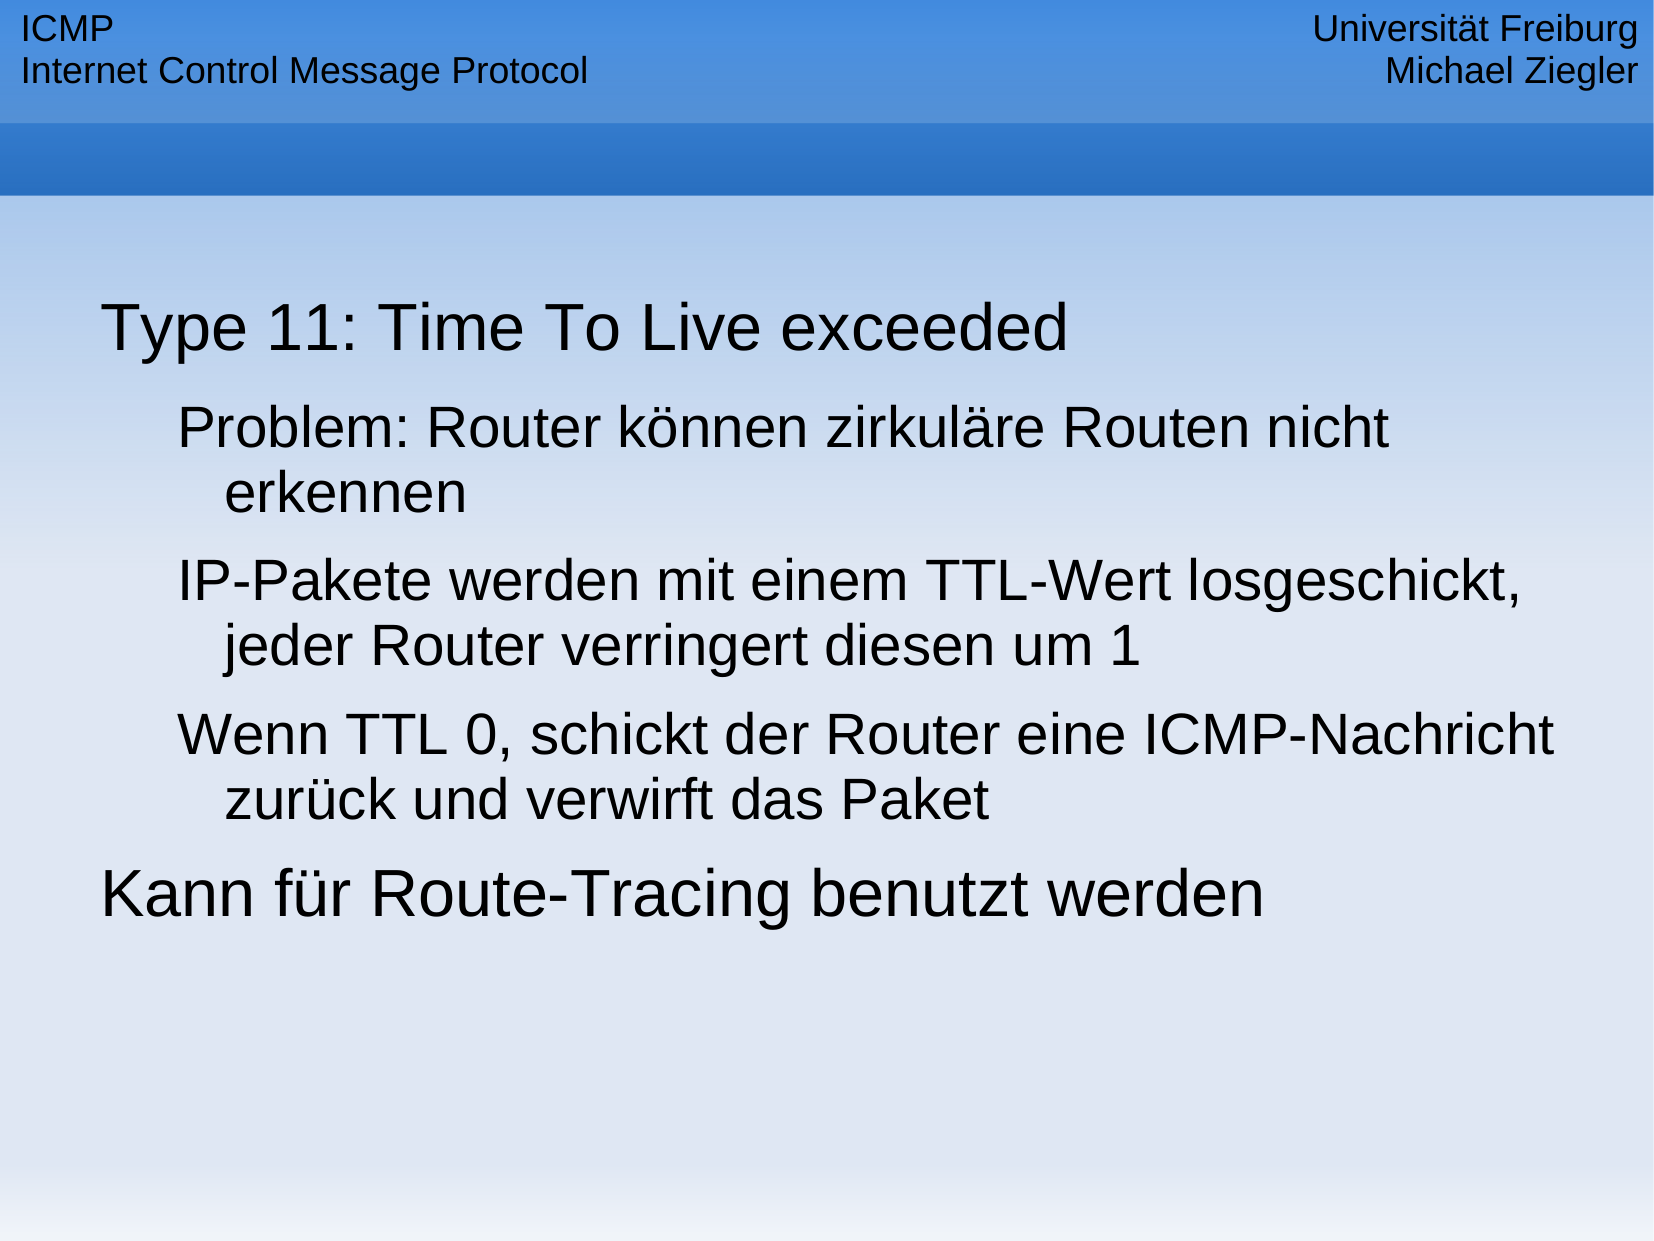

ICMP
Internet Control Message Protocol
Universität Freiburg
Michael Ziegler
# Type 11: Time To Live exceeded
Problem: Router können zirkuläre Routen nicht erkennen
IP-Pakete werden mit einem TTL-Wert losgeschickt, jeder Router verringert diesen um 1
Wenn TTL 0, schickt der Router eine ICMP-Nachricht zurück und verwirft das Paket
Kann für Route-Tracing benutzt werden